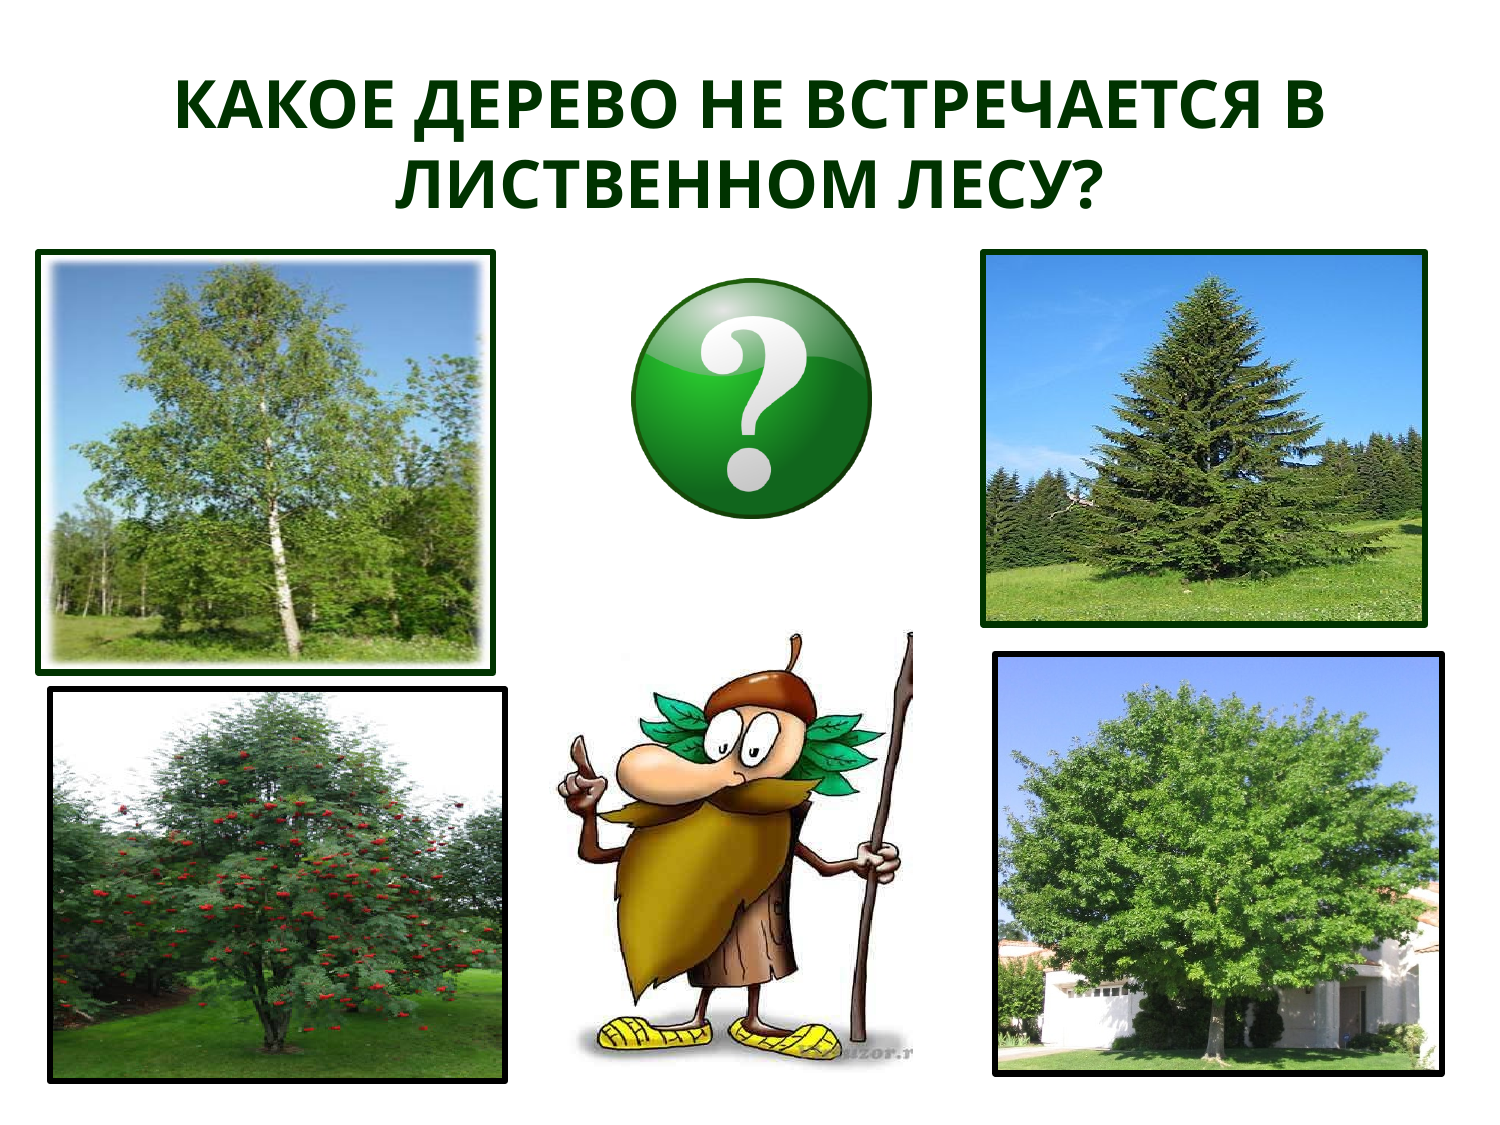

КАКОЕ ДЕРЕВО НЕ ВСТРЕЧАЕТСЯ В ЛИСТВЕННОМ ЛЕСУ?